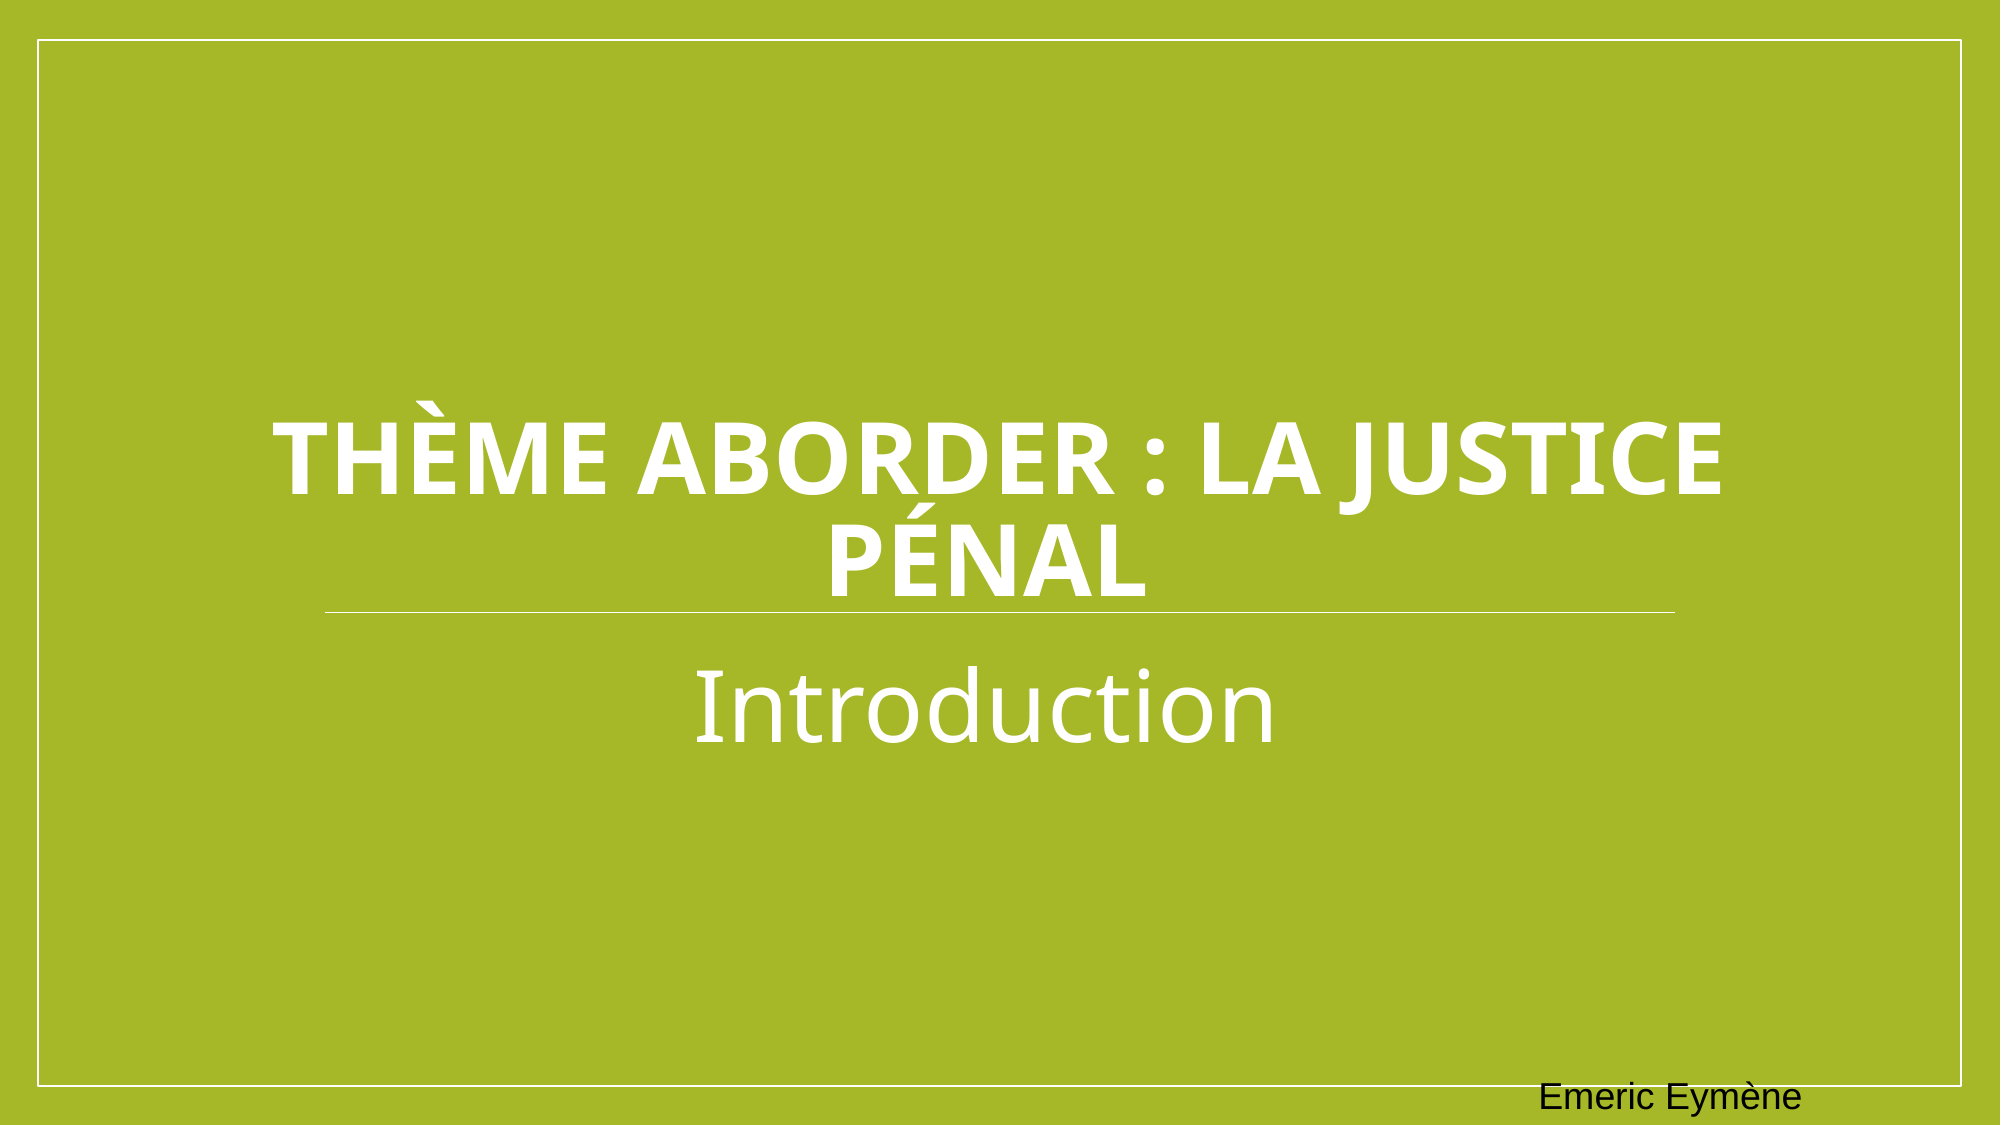

# Thème aborder : La justice pénal
Introduction
Emeric Eymène